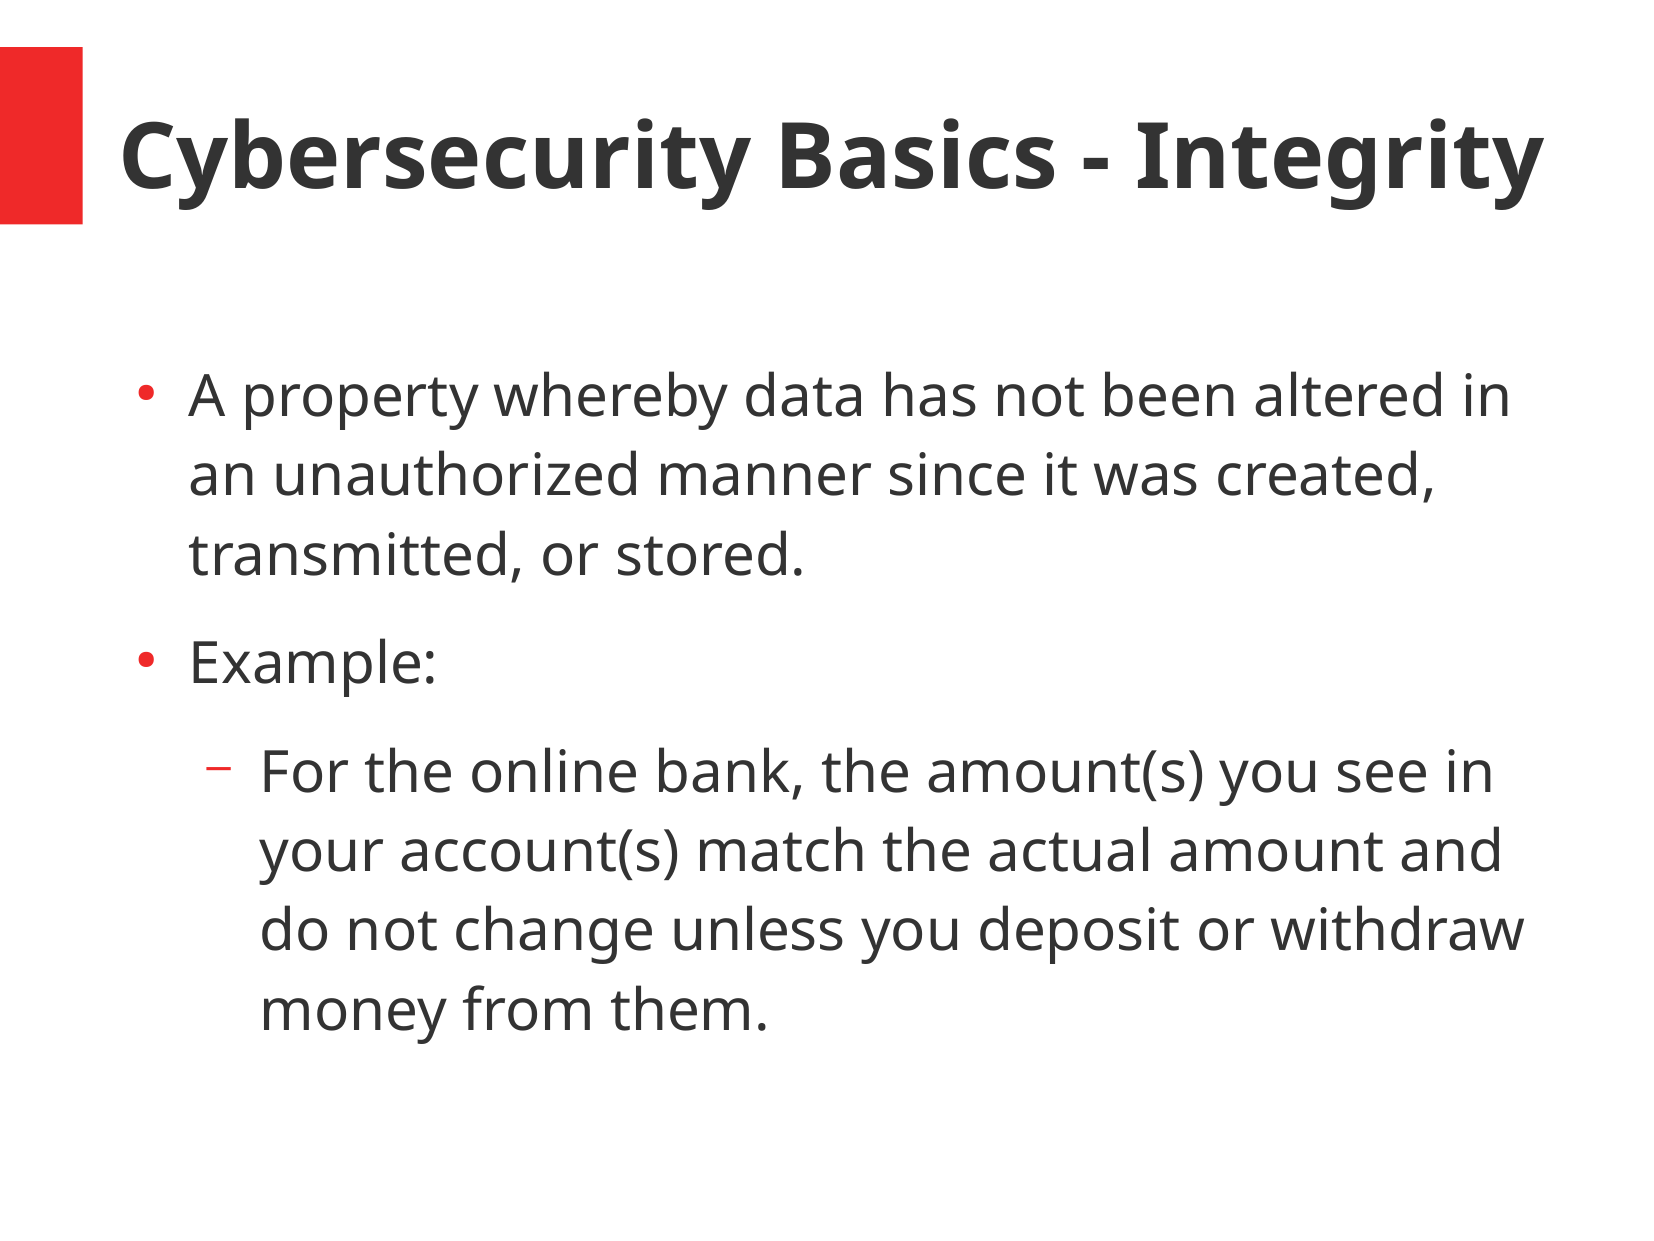

# Cybersecurity Basics - Integrity
A property whereby data has not been altered in an unauthorized manner since it was created, transmitted, or stored.
Example:
For the online bank, the amount(s) you see in your account(s) match the actual amount and do not change unless you deposit or withdraw money from them.